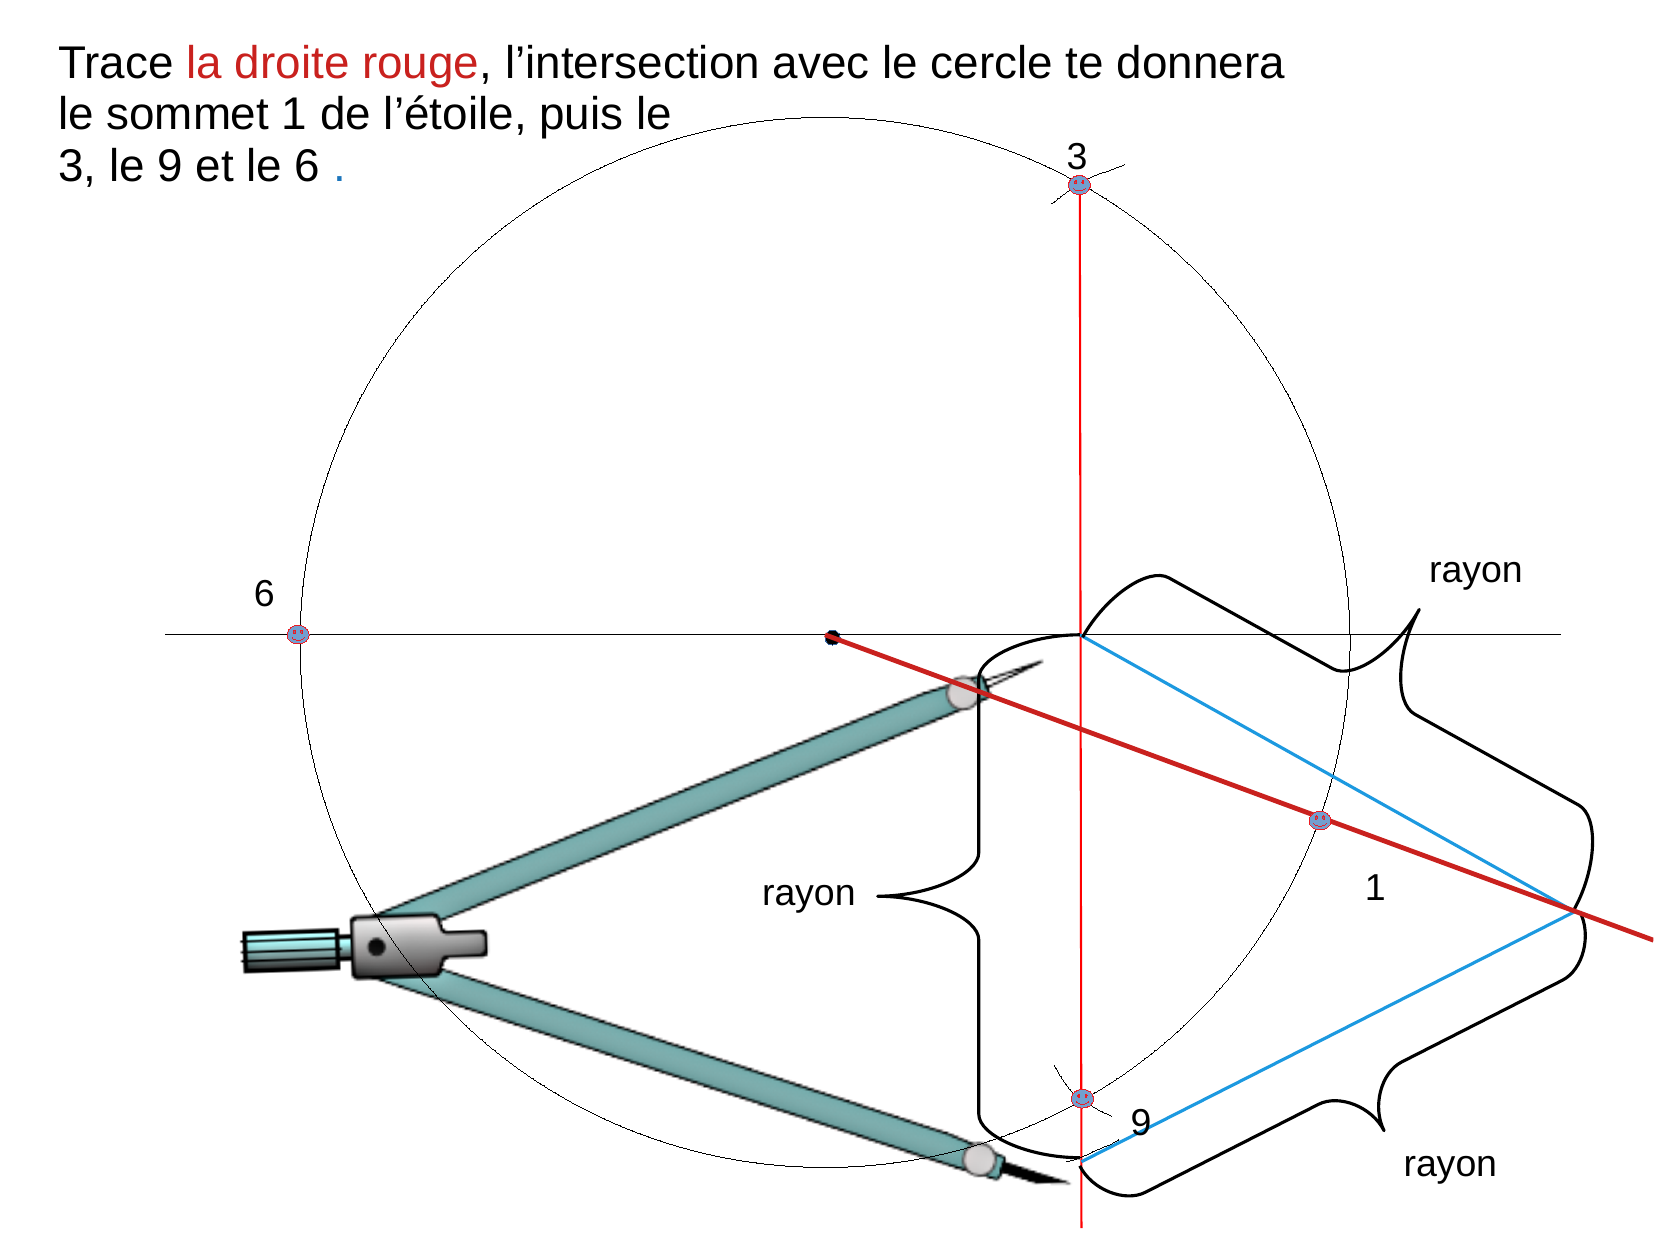

Trace la droite rouge, l’intersection avec le cercle te donnera le sommet 1 de l’étoile, puis le
3, le 9 et le 6 .
3
rayon
6
1
rayon
9
rayon